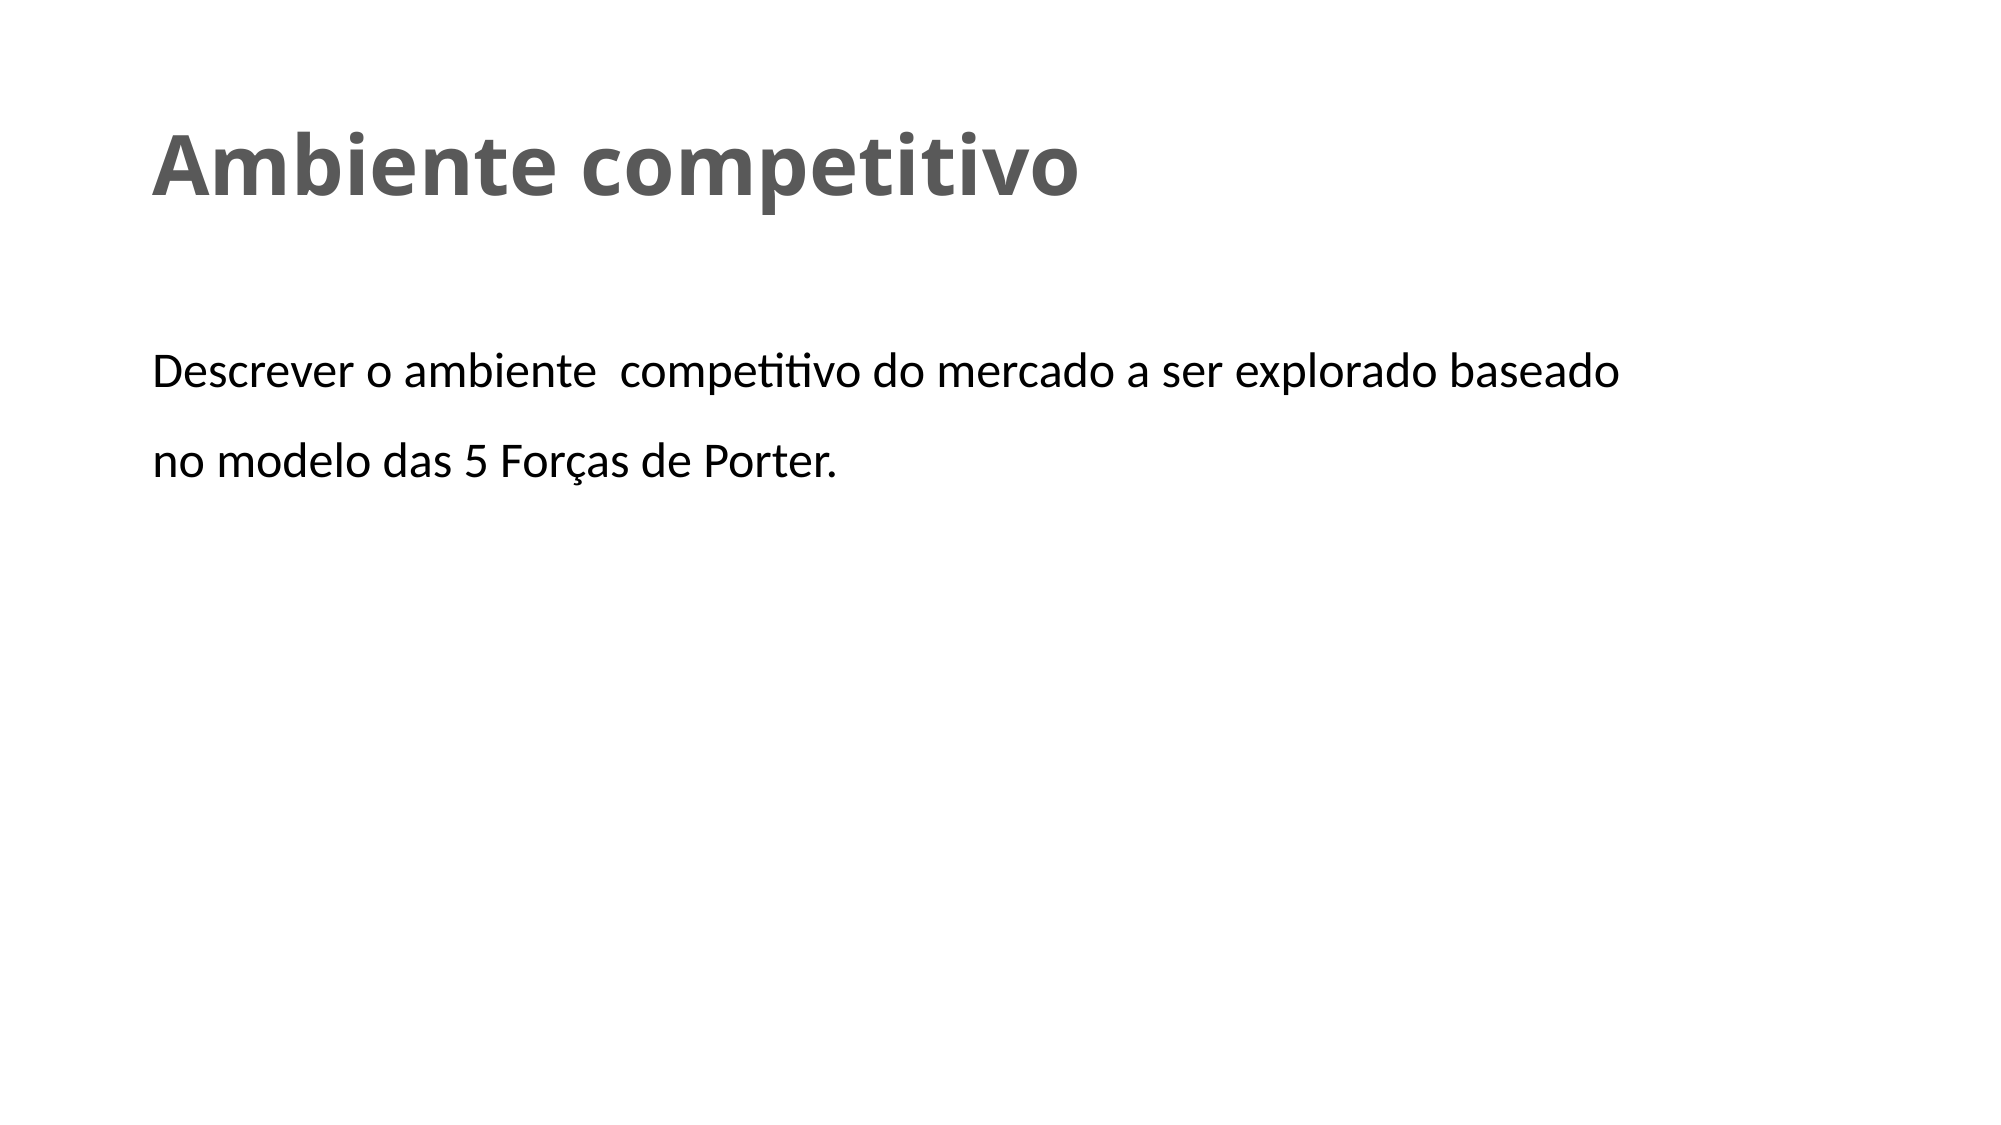

# Ambiente competitivo
Descrever o ambiente competitivo do mercado a ser explorado baseado no modelo das 5 Forças de Porter.